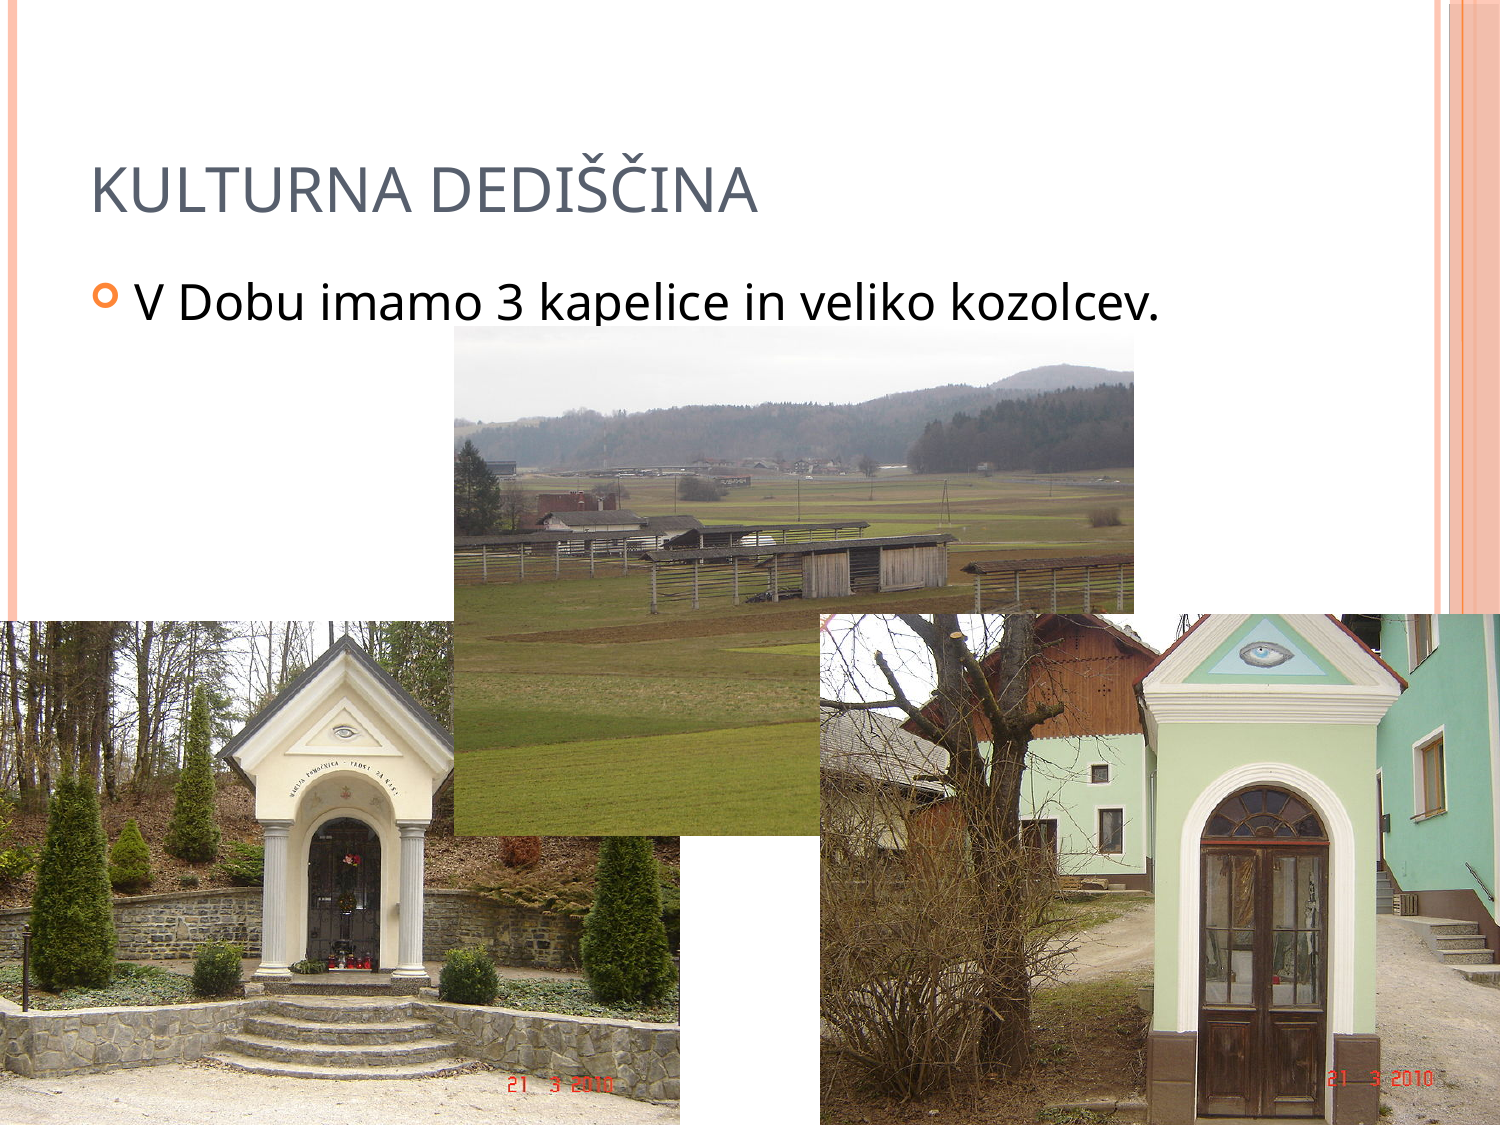

# KULTURNA DEDIŠČINA
V Dobu imamo 3 kapelice in veliko kozolcev.